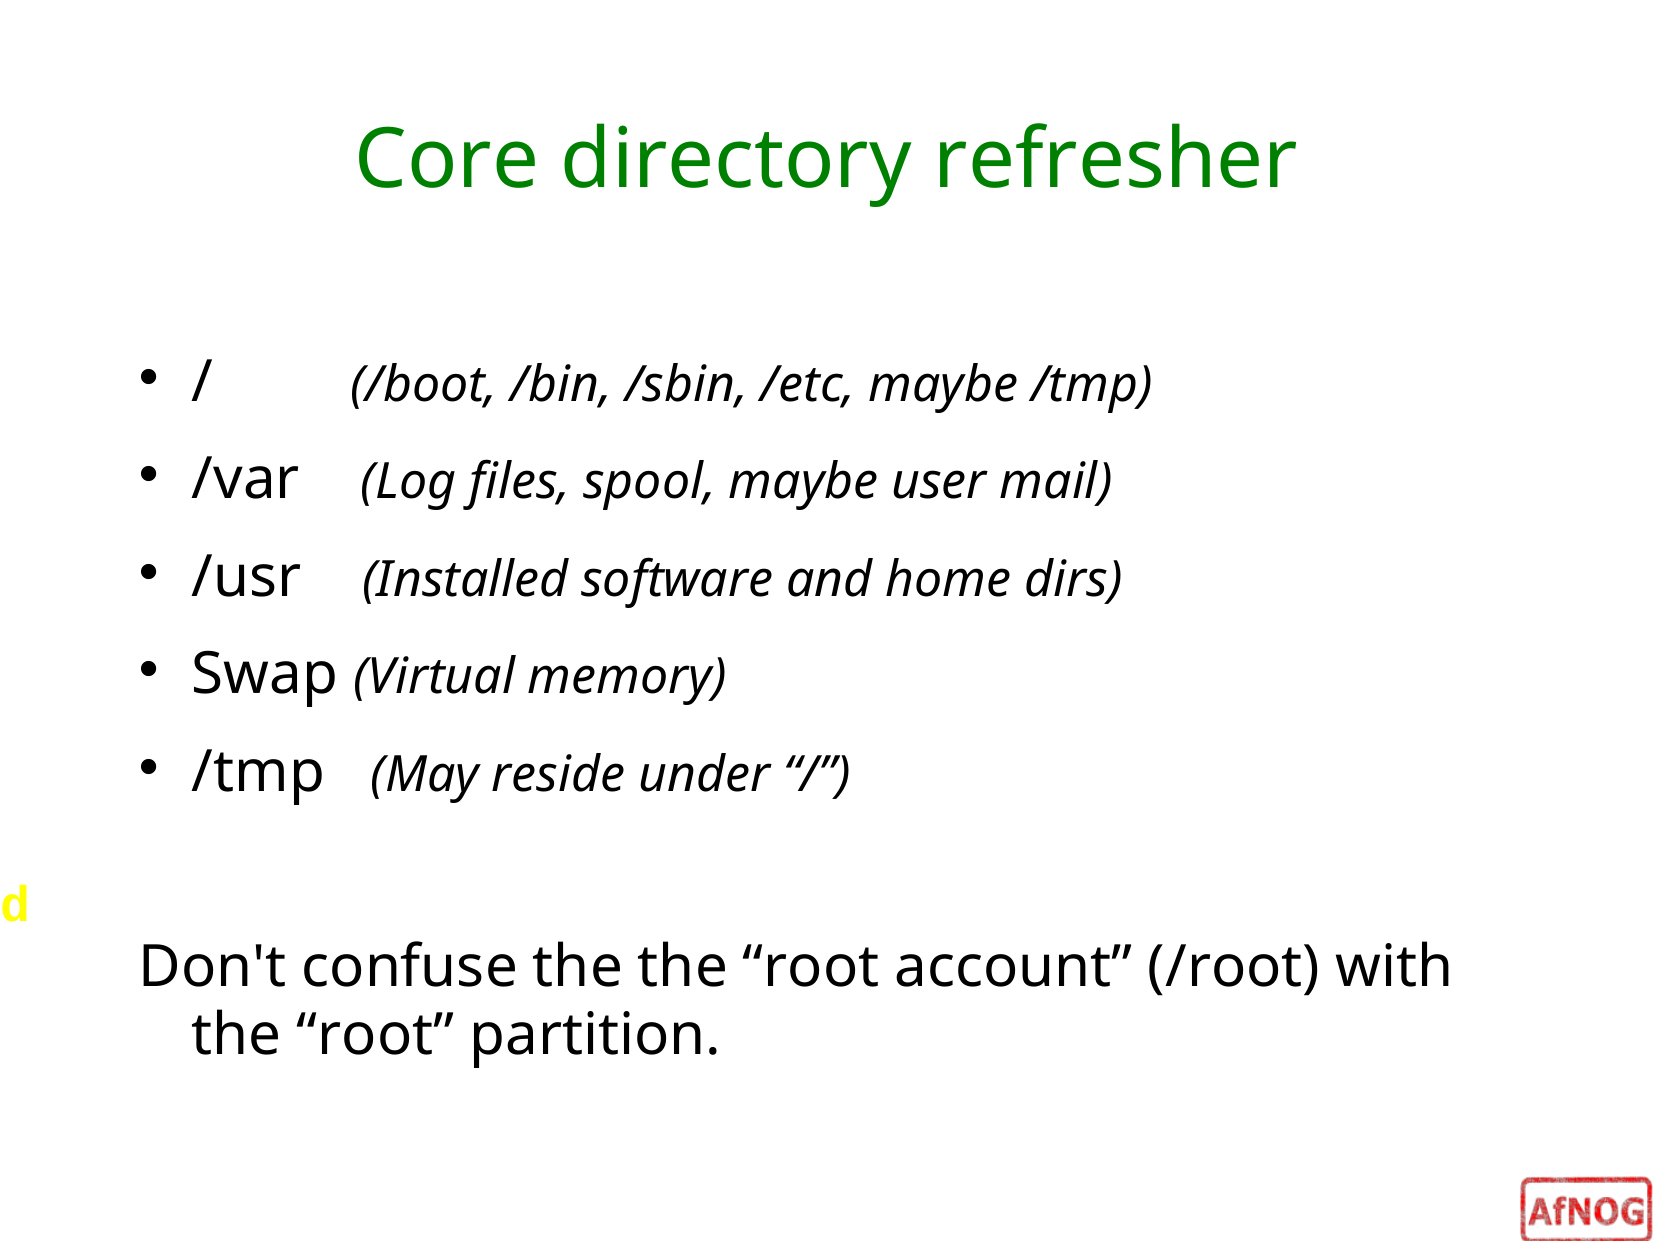

Core directory refresher
/ (/boot, /bin, /sbin, /etc, maybe /tmp)
/var (Log files, spool, maybe user mail)
/usr (Installed software and home dirs)
Swap (Virtual memory)
/tmp (May reside under “/”)
Don't confuse the the “root account” (/root) with the “root” partition.
d